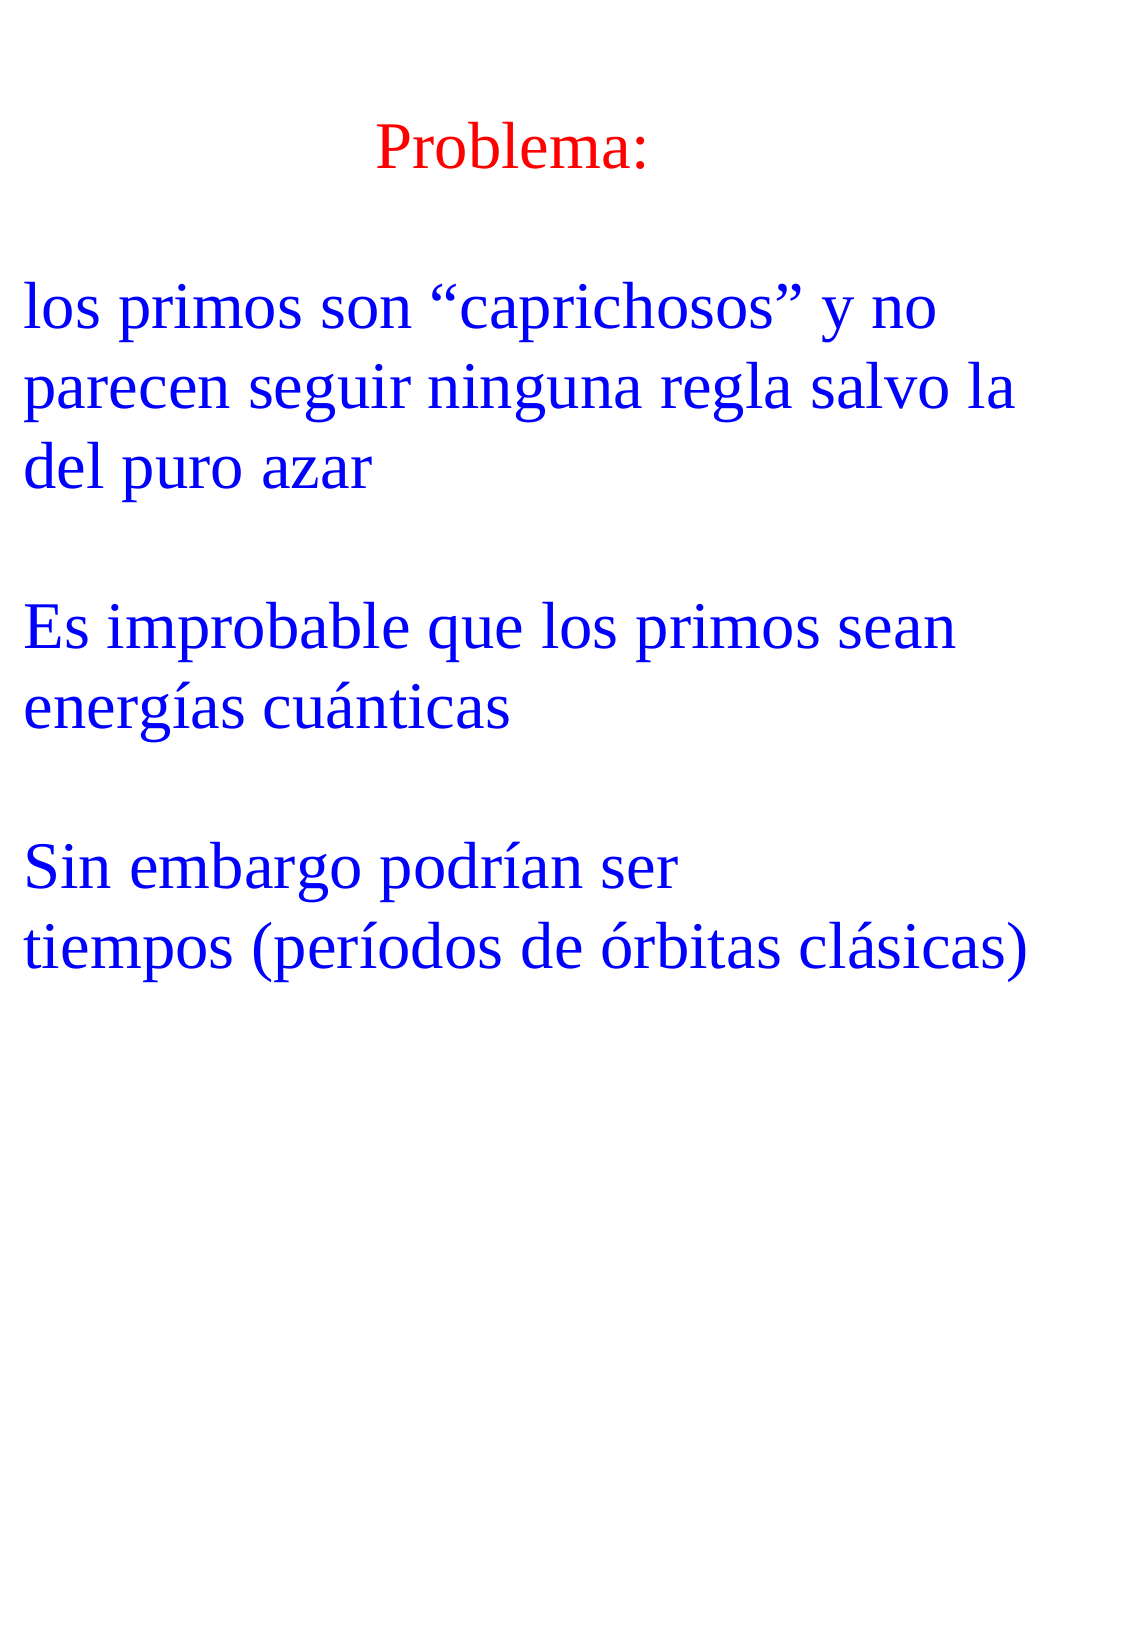

Problema:
los primos son “caprichosos” y no parecen seguir ninguna regla salvo la del puro azar
Es improbable que los primos sean
energías cuánticas
Sin embargo podrían ser
tiempos (períodos de órbitas clásicas)